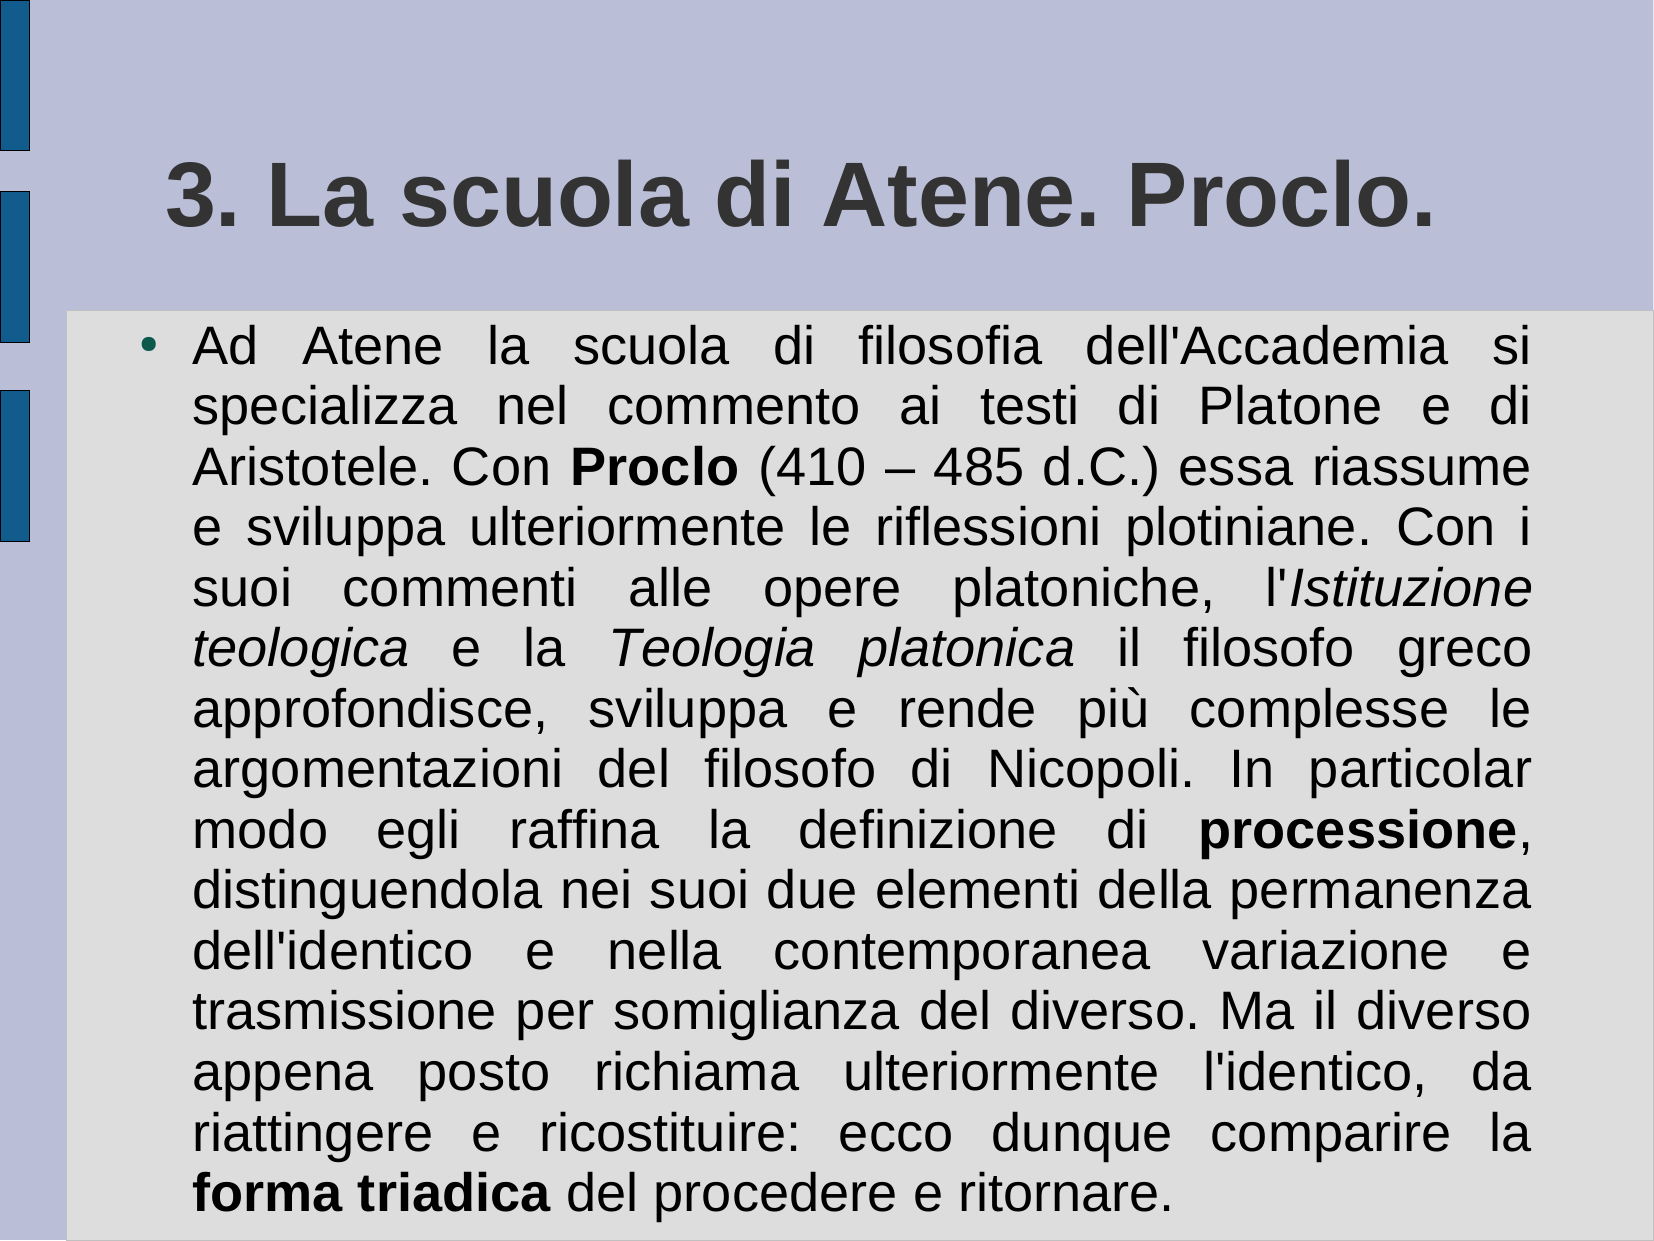

# 3. La scuola di Atene. Proclo.
Ad Atene la scuola di filosofia dell'Accademia si specializza nel commento ai testi di Platone e di Aristotele. Con Proclo (410 – 485 d.C.) essa riassume e sviluppa ulteriormente le riflessioni plotiniane. Con i suoi commenti alle opere platoniche, l'Istituzione teologica e la Teologia platonica il filosofo greco approfondisce, sviluppa e rende più complesse le argomentazioni del filosofo di Nicopoli. In particolar modo egli raffina la definizione di processione, distinguendola nei suoi due elementi della permanenza dell'identico e nella contemporanea variazione e trasmissione per somiglianza del diverso. Ma il diverso appena posto richiama ulteriormente l'identico, da riattingere e ricostituire: ecco dunque comparire la forma triadica del procedere e ritornare.